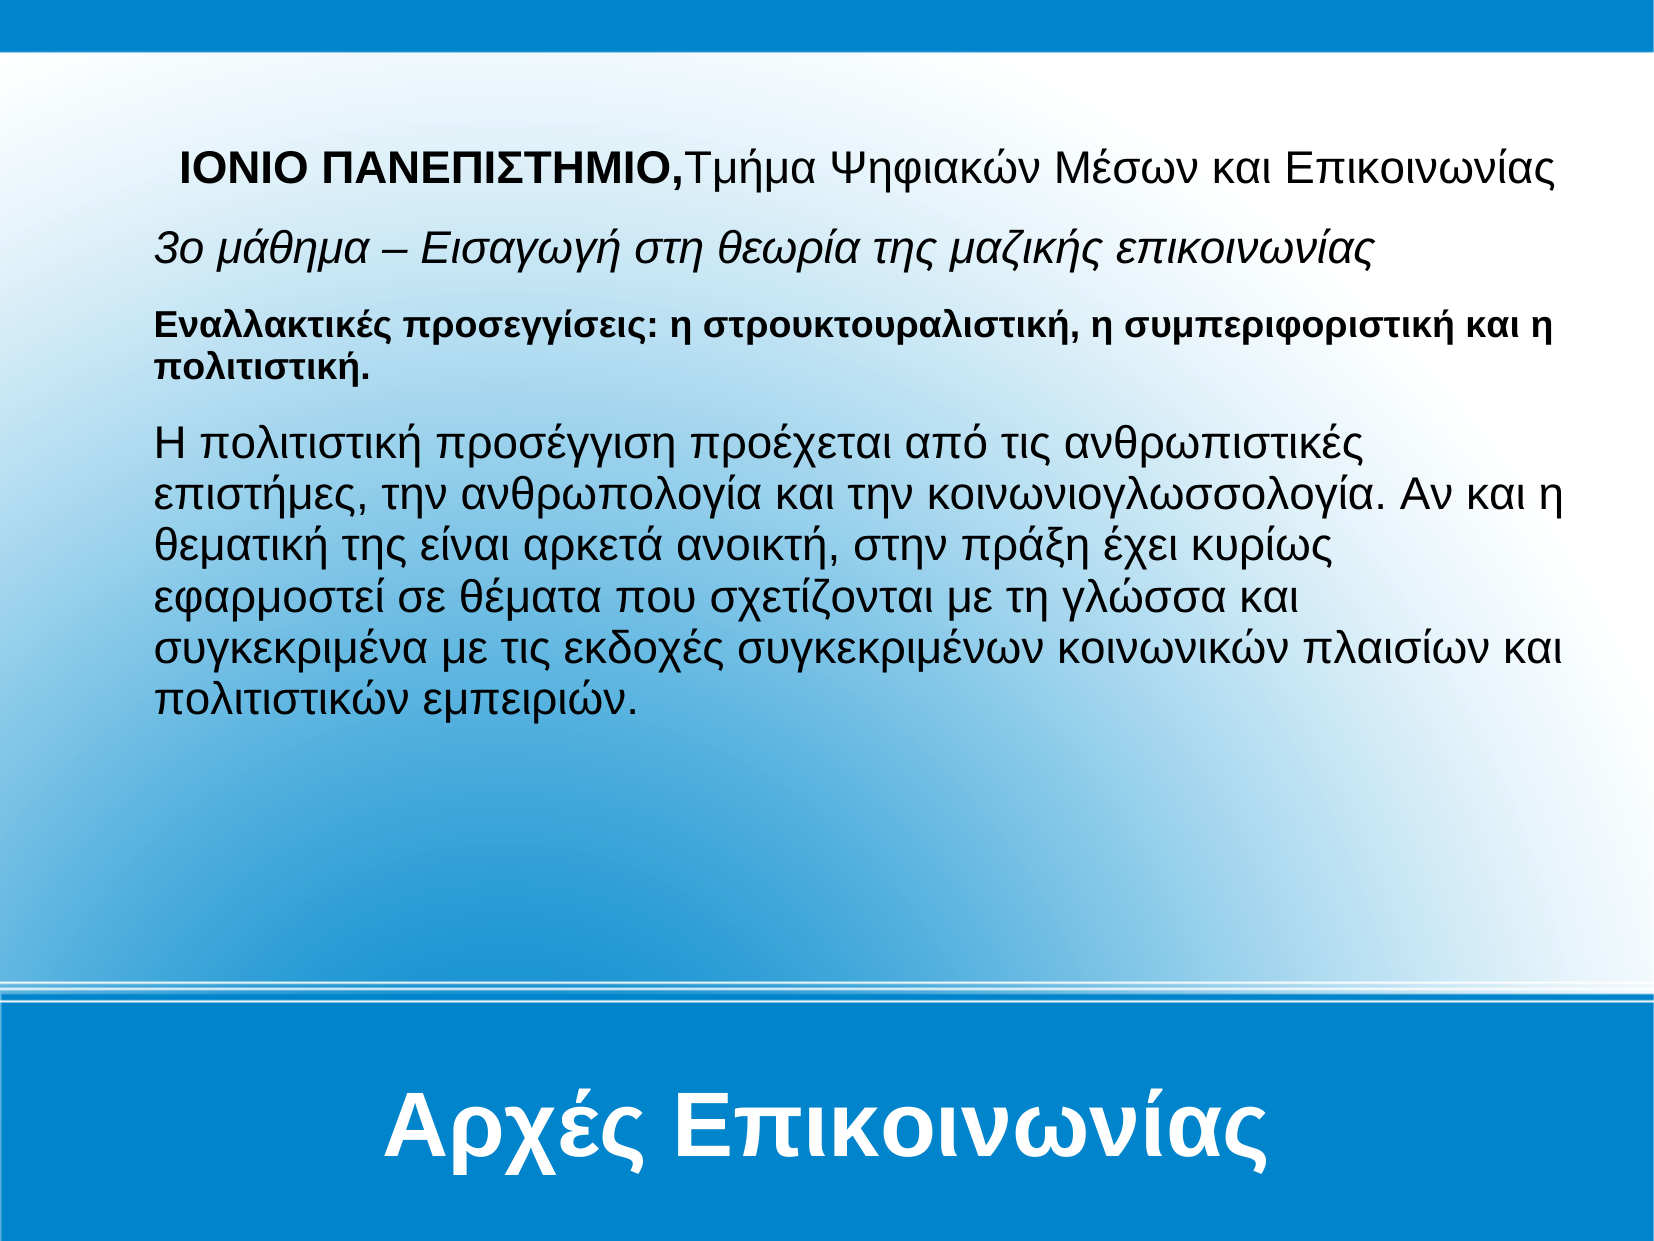

ΙΟΝΙΟ ΠΑΝΕΠΙΣΤΗΜΙΟ,Τμήμα Ψηφιακών Μέσων και Επικοινωνίας
3ο μάθημα – Εισαγωγή στη θεωρία της μαζικής επικοινωνίας
Εναλλακτικές προσεγγίσεις: η στρουκτουραλιστική, η συμπεριφοριστική και η πολιτιστική.
Η πολιτιστική προσέγγιση προέχεται από τις ανθρωπιστικές επιστήμες, την ανθρωπολογία και την κοινωνιογλωσσολογία. Αν και η θεματική της είναι αρκετά ανοικτή, στην πράξη έχει κυρίως εφαρμοστεί σε θέματα που σχετίζονται με τη γλώσσα και συγκεκριμένα με τις εκδοχές συγκεκριμένων κοινωνικών πλαισίων και πολιτιστικών εμπειριών.
# Αρχές Επικοινωνίας